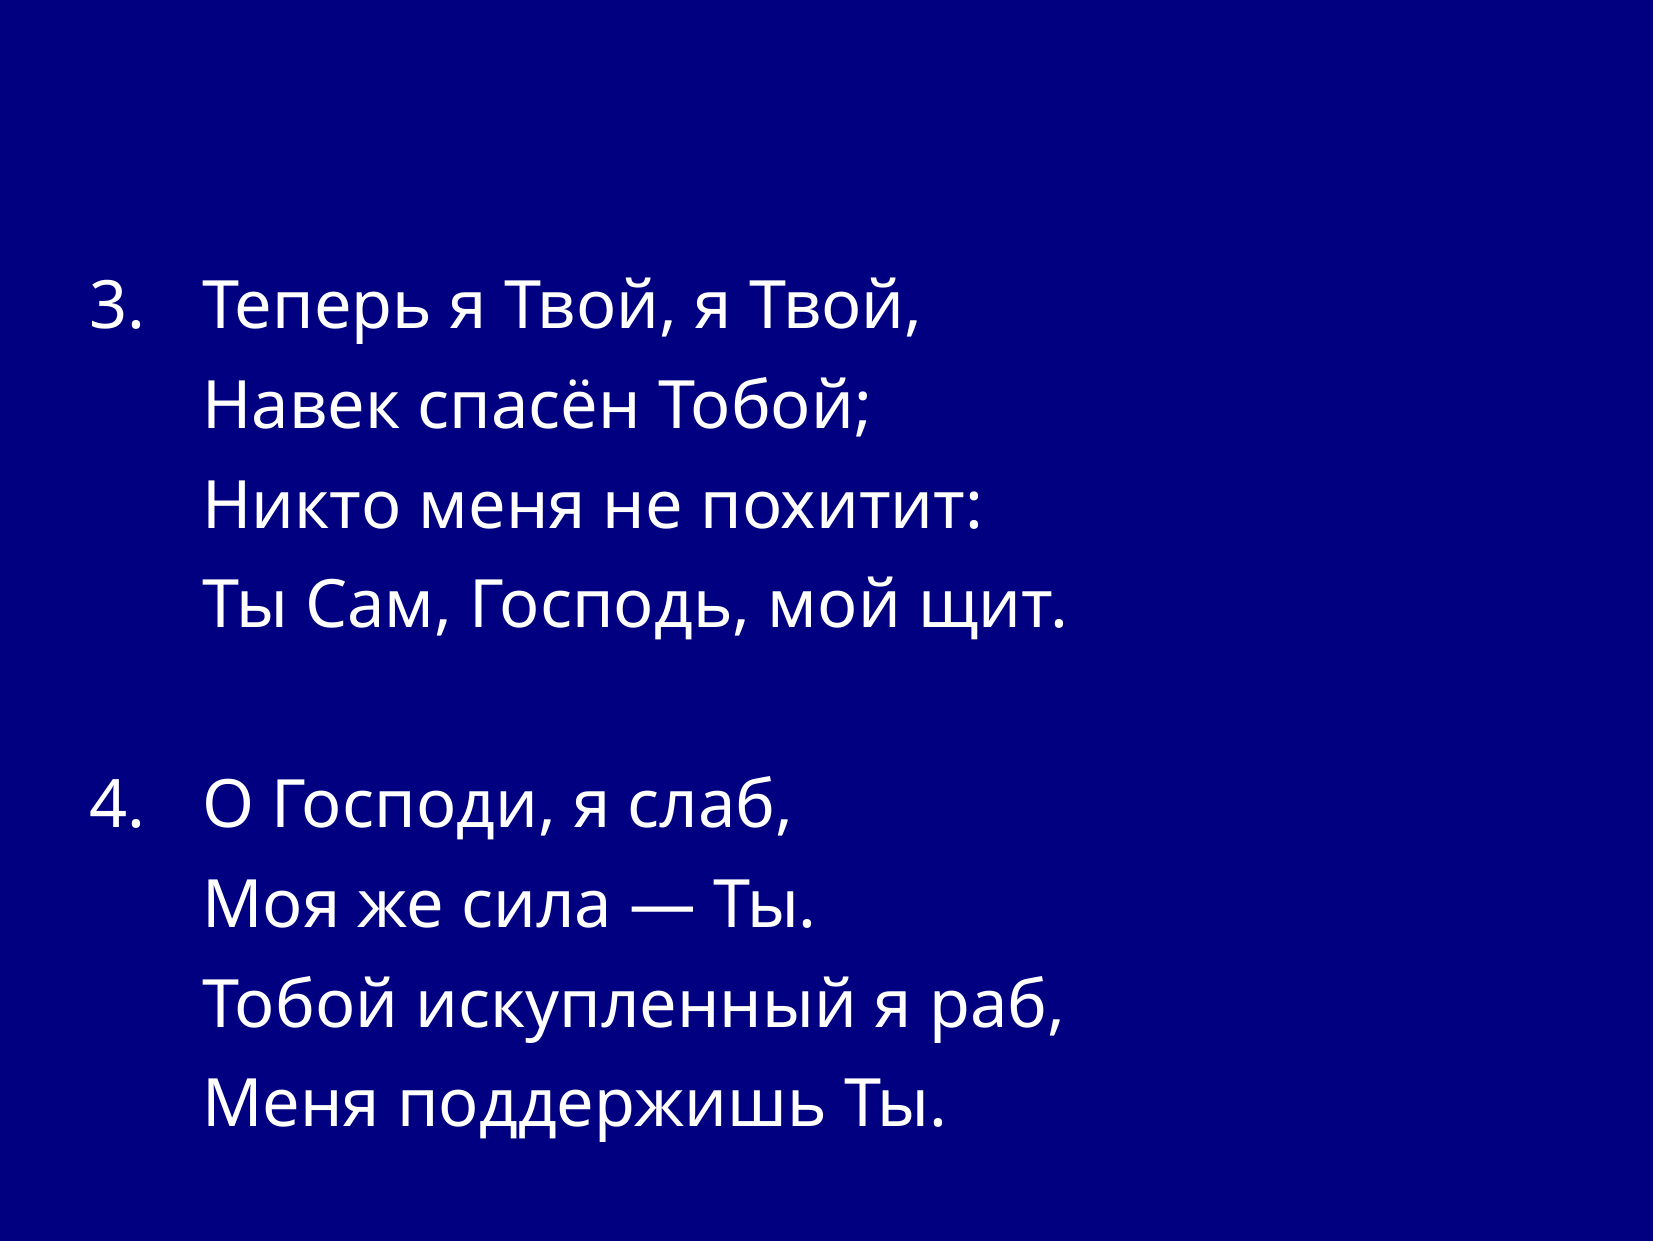

3.	Теперь я Твой, я Твой,
	Навек спасён Тобой;
	Никто меня не похитит:
	Ты Сам, Господь, мой щит.
4.	О Господи, я слаб,
	Моя же сила — Ты.
	Тобой искупленный я раб,
	Меня поддержишь Ты.